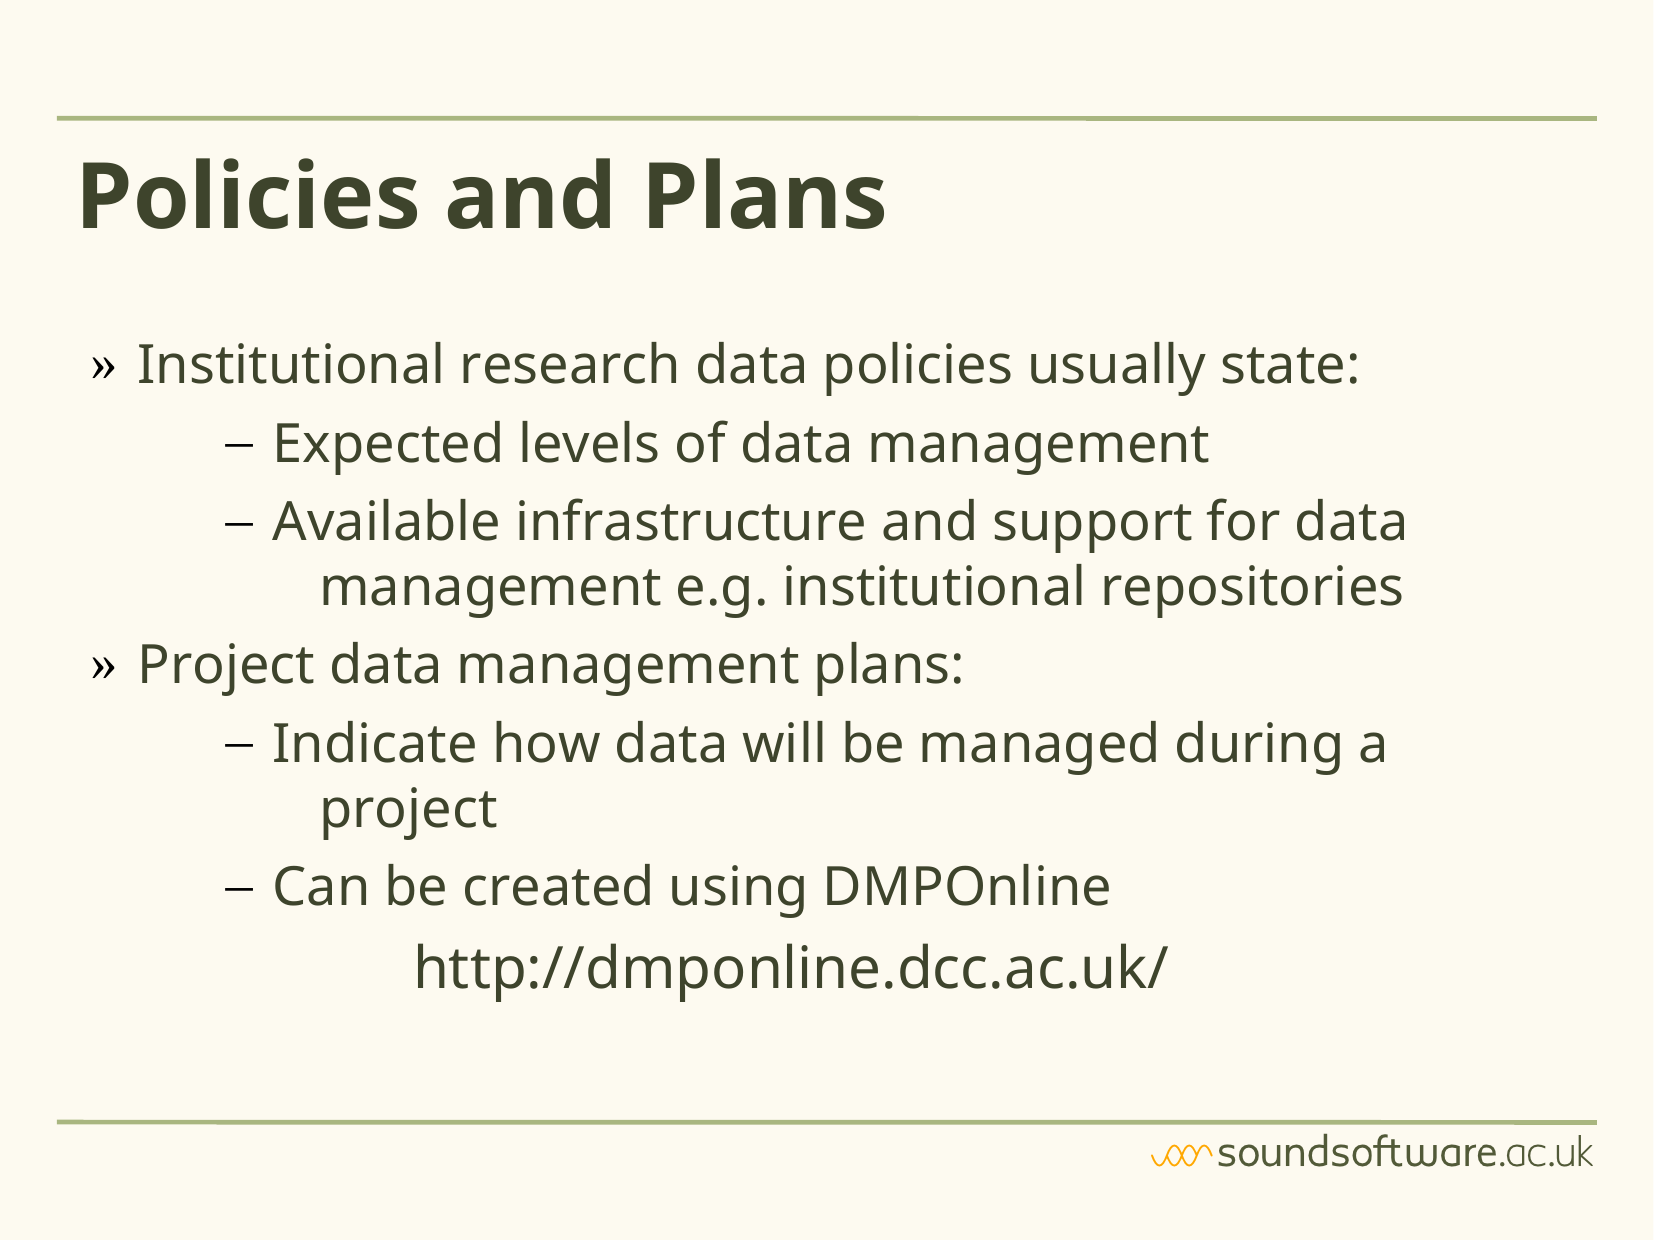

# Policies and Plans
Institutional research data policies usually state:
Expected levels of data management
Available infrastructure and support for data management e.g. institutional repositories
Project data management plans:
Indicate how data will be managed during a project
Can be created using DMPOnline
http://dmponline.dcc.ac.uk/